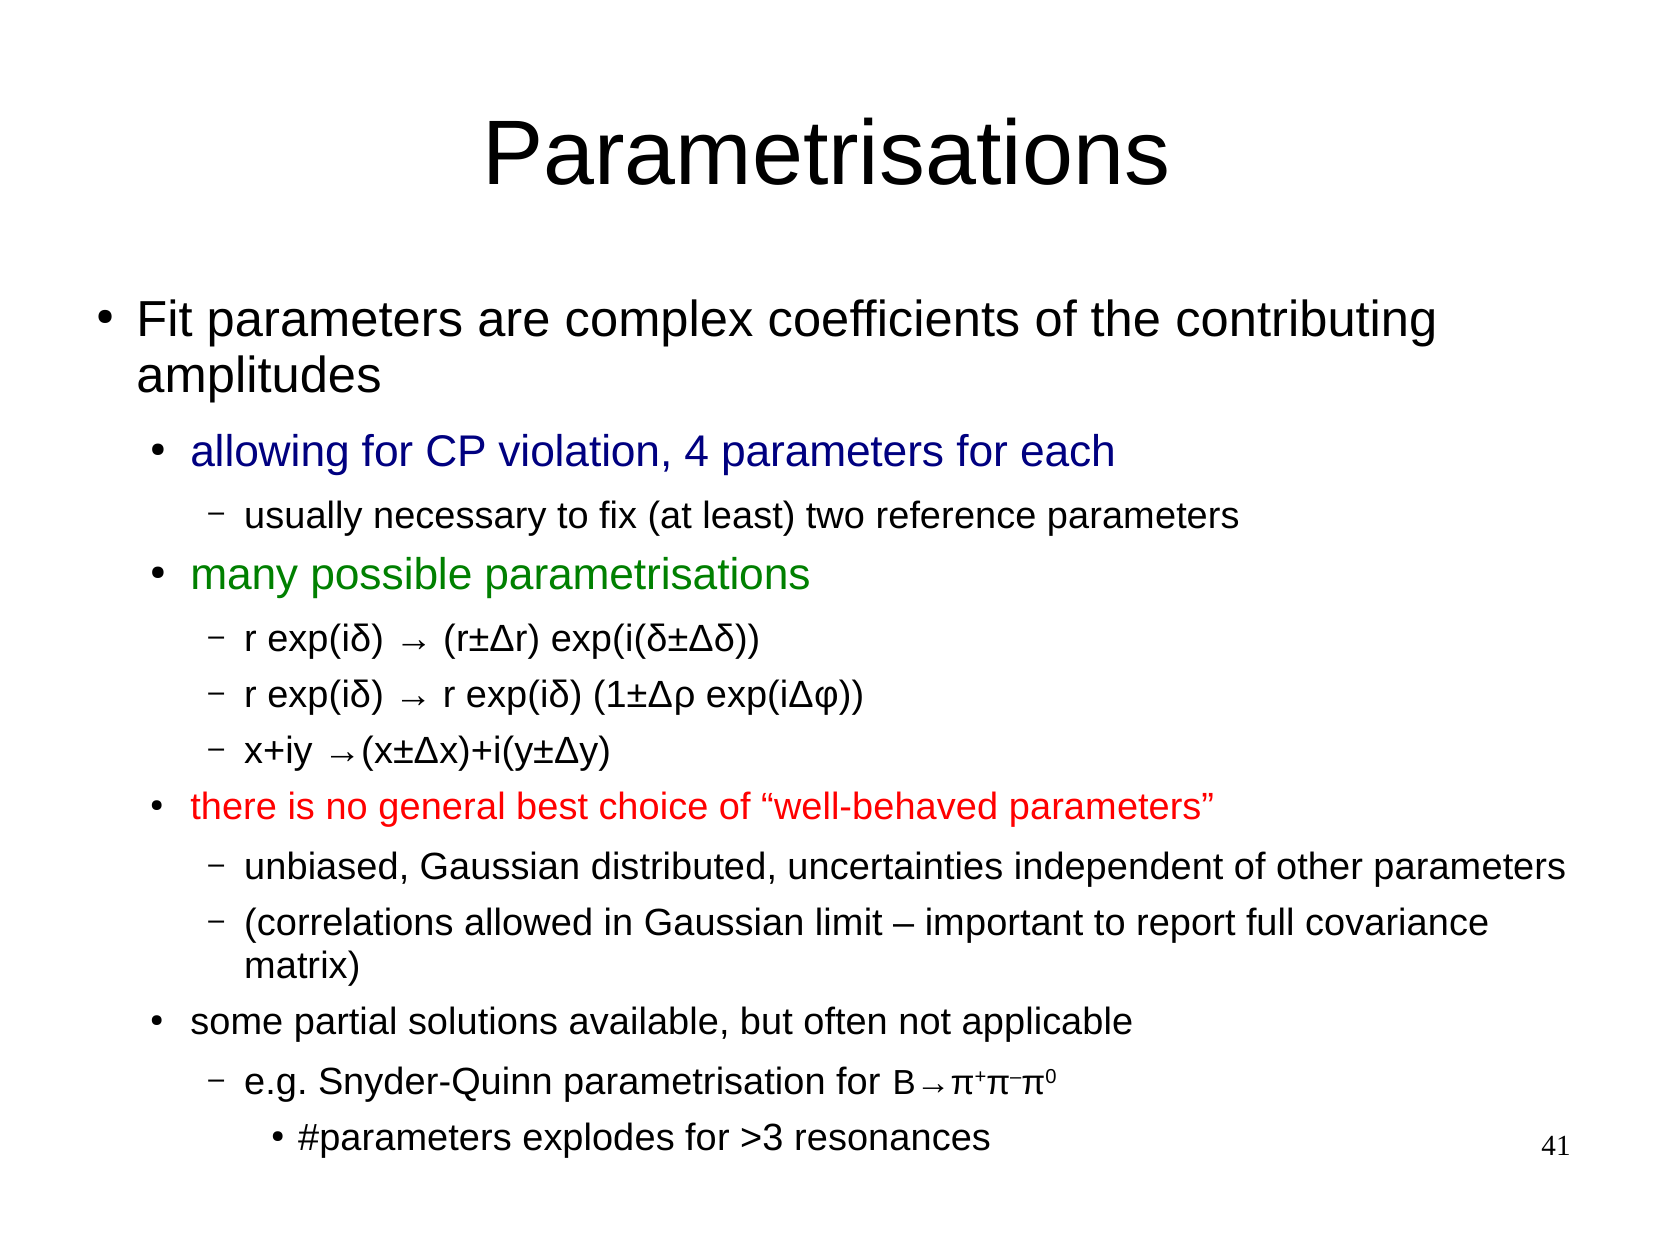

# Parametrisations
Fit parameters are complex coefficients of the contributing amplitudes
allowing for CP violation, 4 parameters for each
usually necessary to fix (at least) two reference parameters
many possible parametrisations
r exp(iδ) → (r±Δr) exp(i(δ±Δδ))
r exp(iδ) → r exp(iδ) (1±Δρ exp(iΔφ))
x+iy →(x±Δx)+i(y±Δy)
there is no general best choice of “well-behaved parameters”
unbiased, Gaussian distributed, uncertainties independent of other parameters
(correlations allowed in Gaussian limit – important to report full covariance matrix)
some partial solutions available, but often not applicable
e.g. Snyder-Quinn parametrisation for B→π+π–π0
#parameters explodes for >3 resonances
41